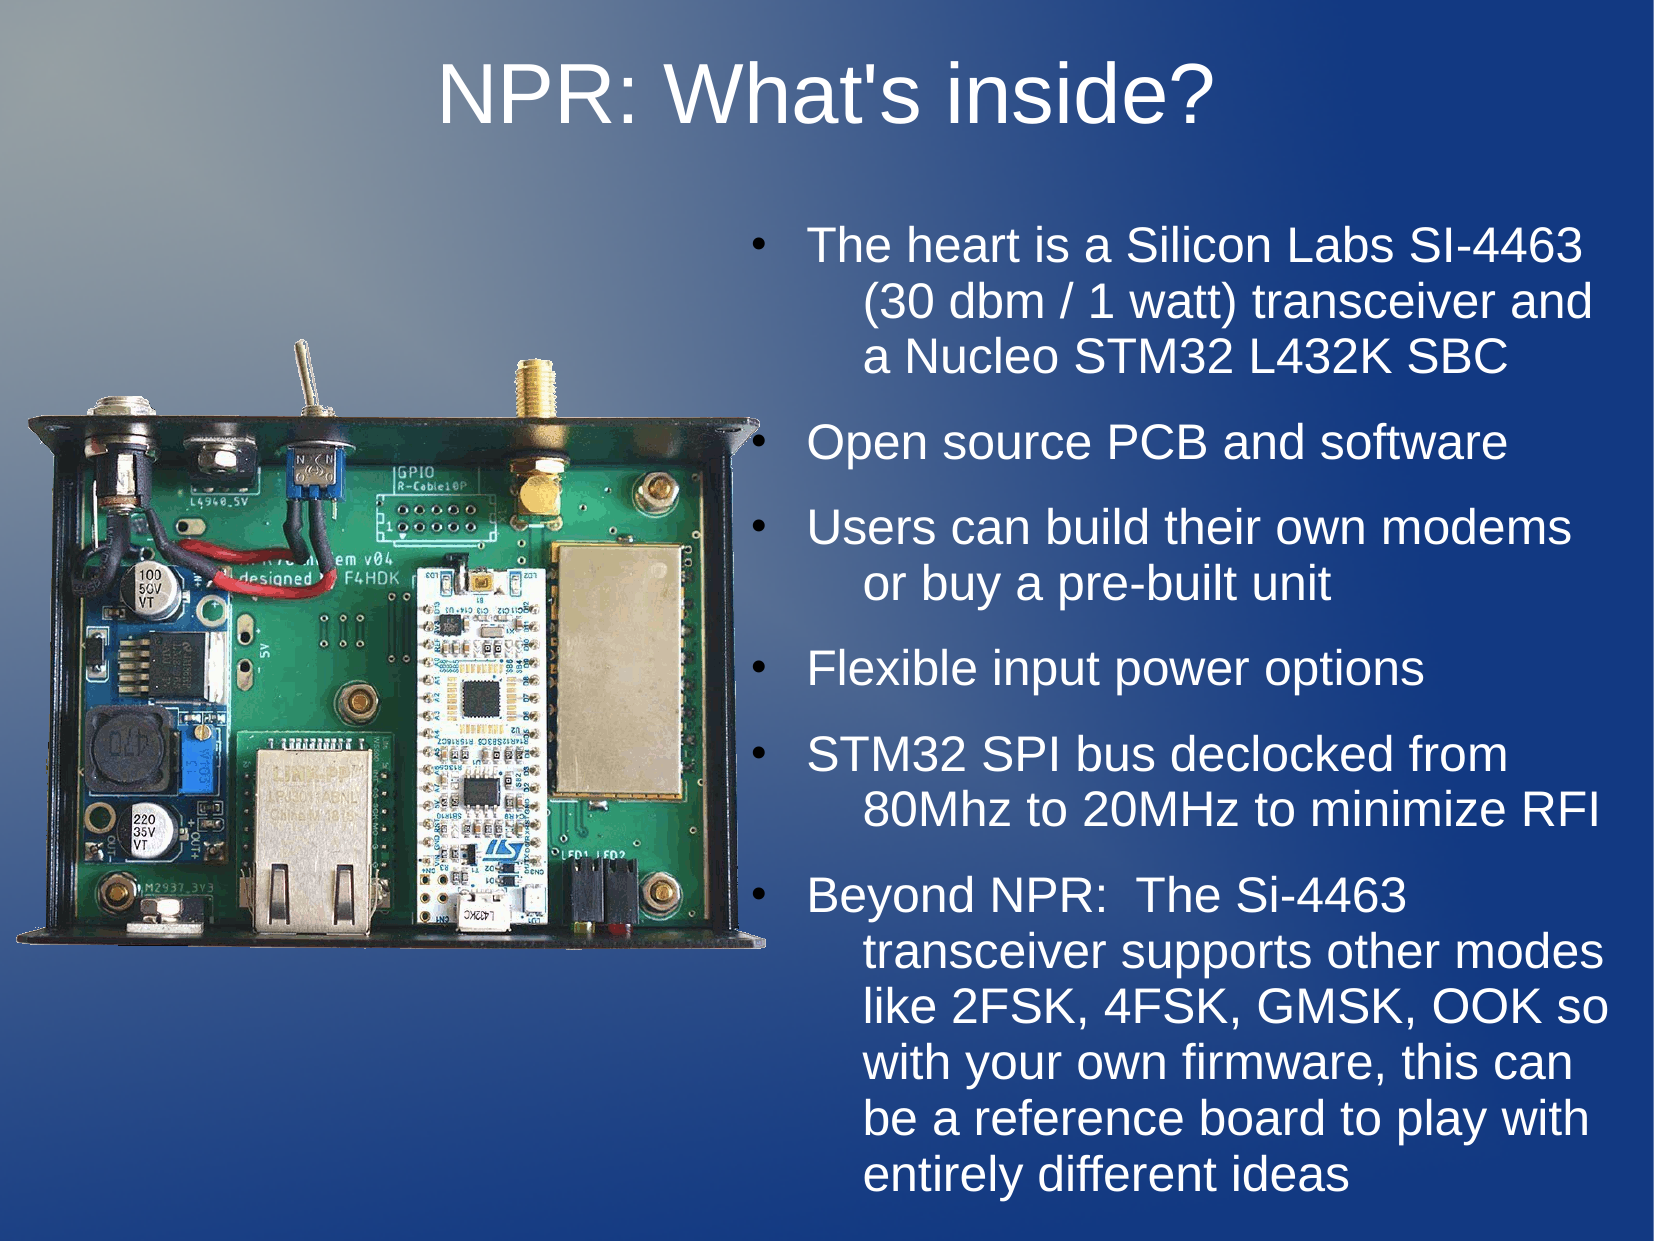

NPR: What's inside?
# The heart is a Silicon Labs SI-4463 (30 dbm / 1 watt) transceiver and a Nucleo STM32 L432K SBC
Open source PCB and software
Users can build their own modems or buy a pre-built unit
Flexible input power options
STM32 SPI bus declocked from 80Mhz to 20MHz to minimize RFI
Beyond NPR: The Si-4463 transceiver supports other modes like 2FSK, 4FSK, GMSK, OOK so with your own firmware, this can be a reference board to play with entirely different ideas